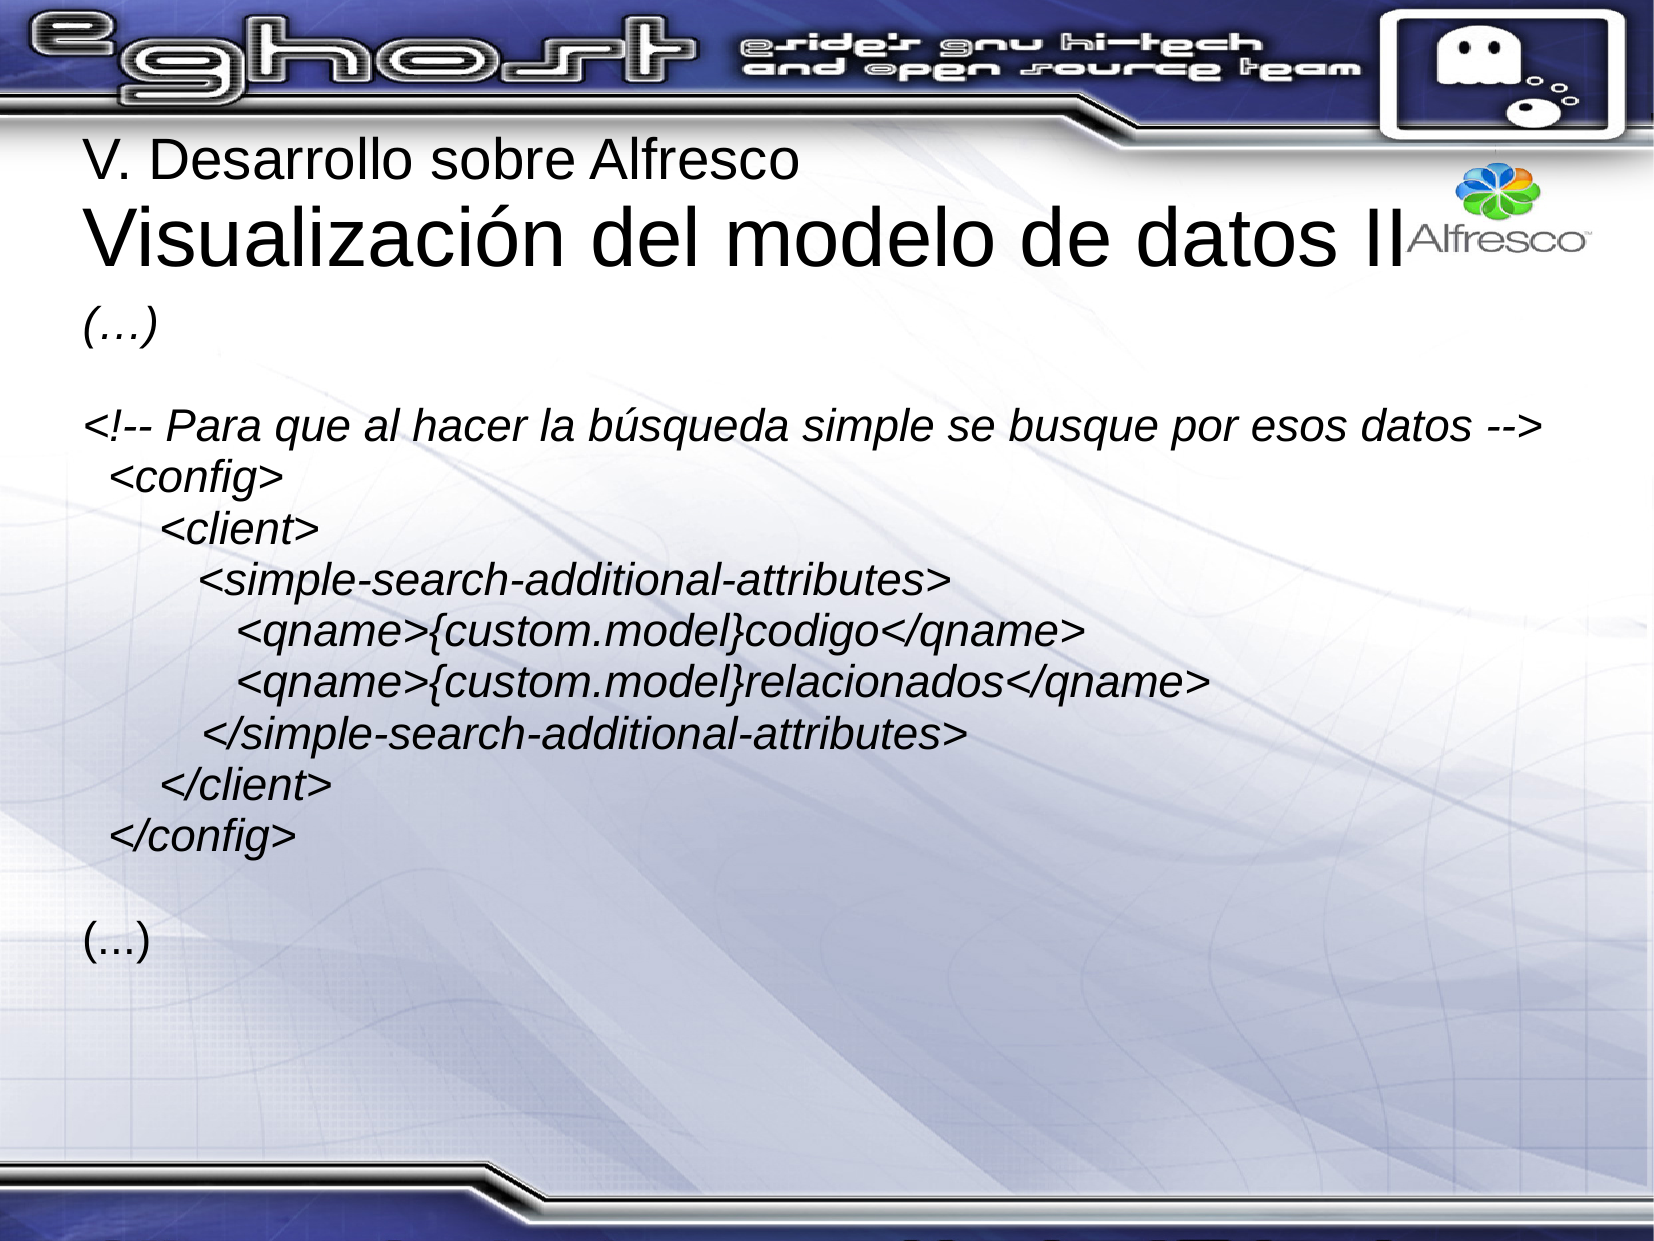

# V. Desarrollo sobre Alfresco Visualización del modelo de datos II
(…)
<!-- Para que al hacer la búsqueda simple se busque por esos datos -->
 <config>
 <client>
 <simple-search-additional-attributes>
 <qname>{custom.model}codigo</qname>
 <qname>{custom.model}relacionados</qname>
	 </simple-search-additional-attributes>
 </client>
 </config>
(...)